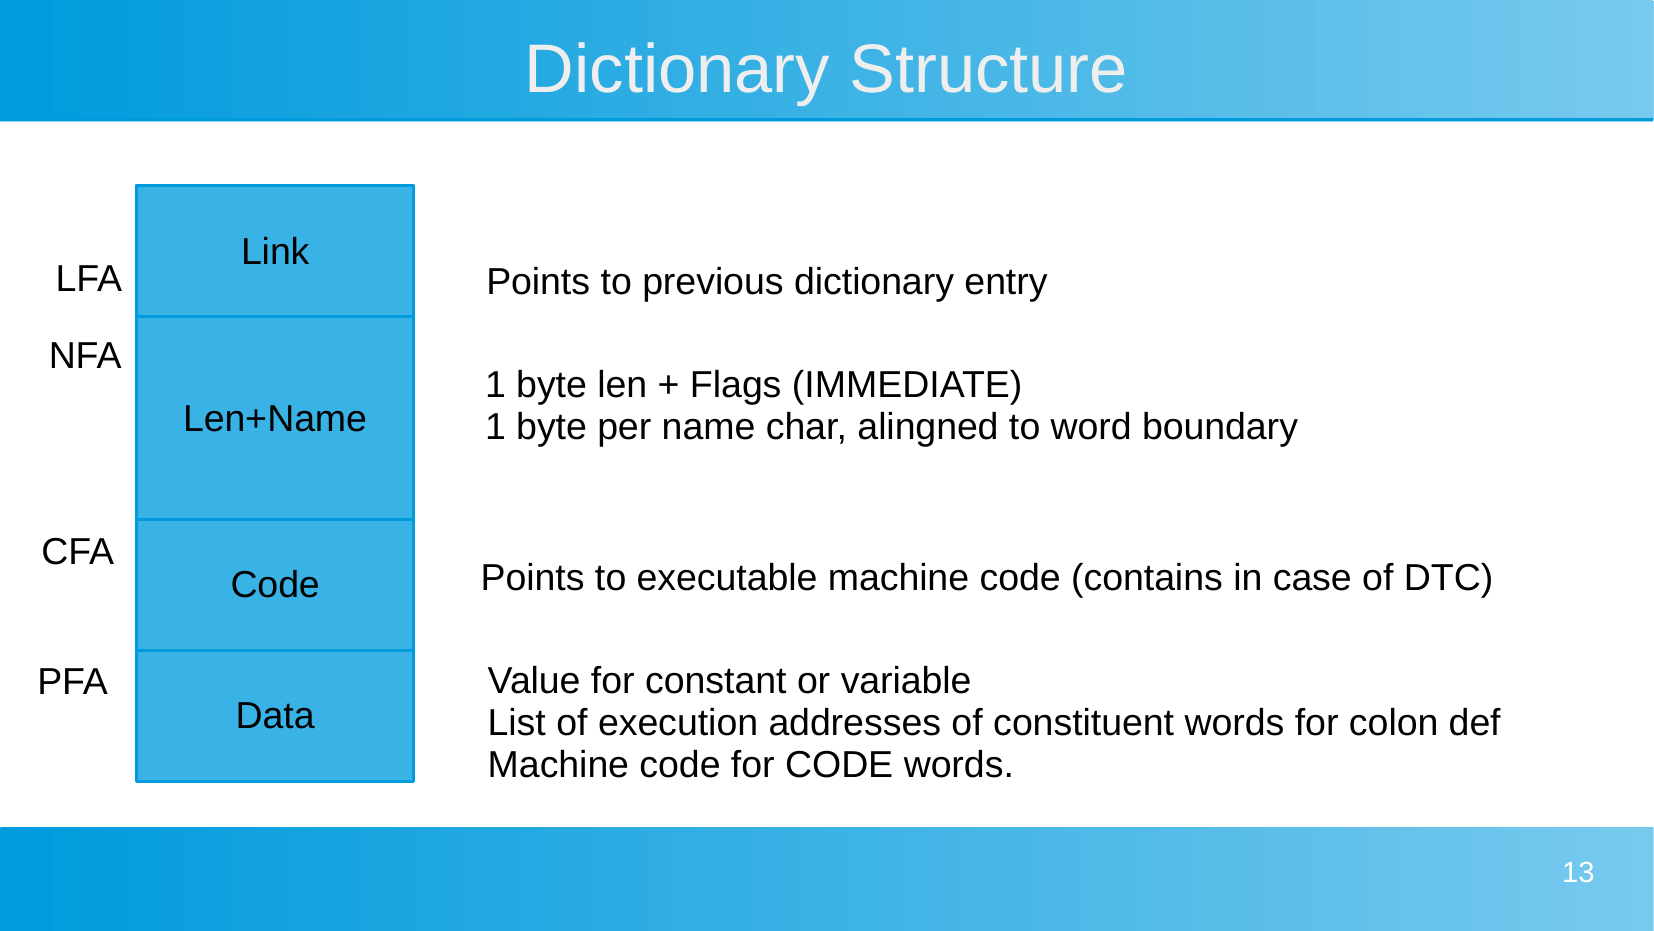

# Dictionary Structure
Link
Link
Link
LFA
Points to previous dictionary entry
Len+Name
NFA
1 byte len + Flags (IMMEDIATE)
1 byte per name char, alingned to word boundary
Code
Code
CFA
Points to executable machine code (contains in case of DTC)
Data
Value for constant or variable
List of execution addresses of constituent words for colon def
Machine code for CODE words.
PFA
13